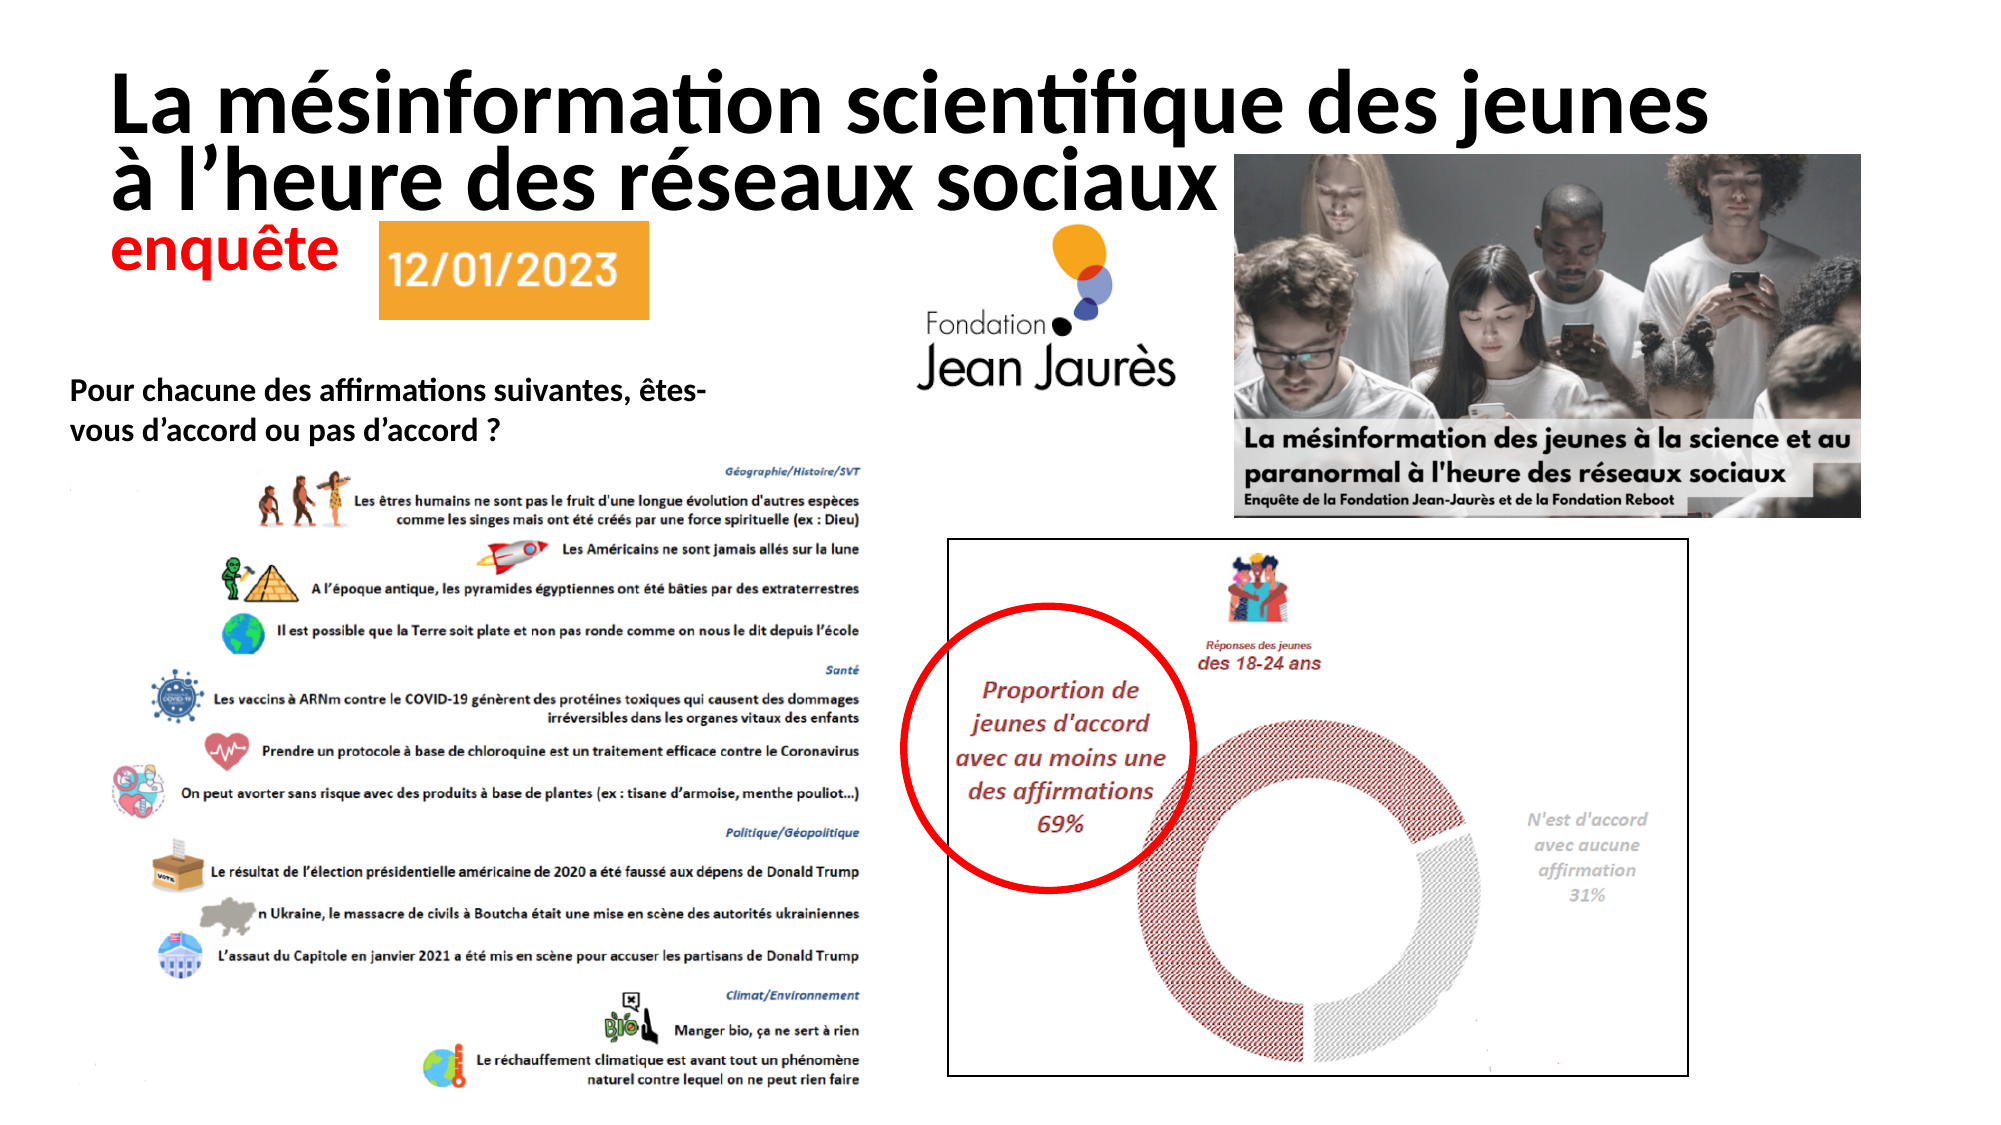

La mésinformation scientifique des jeunes
à l’heure des réseaux sociaux
enquête
Pour chacune des affirmations suivantes, êtes-vous d’accord ou pas d’accord ?